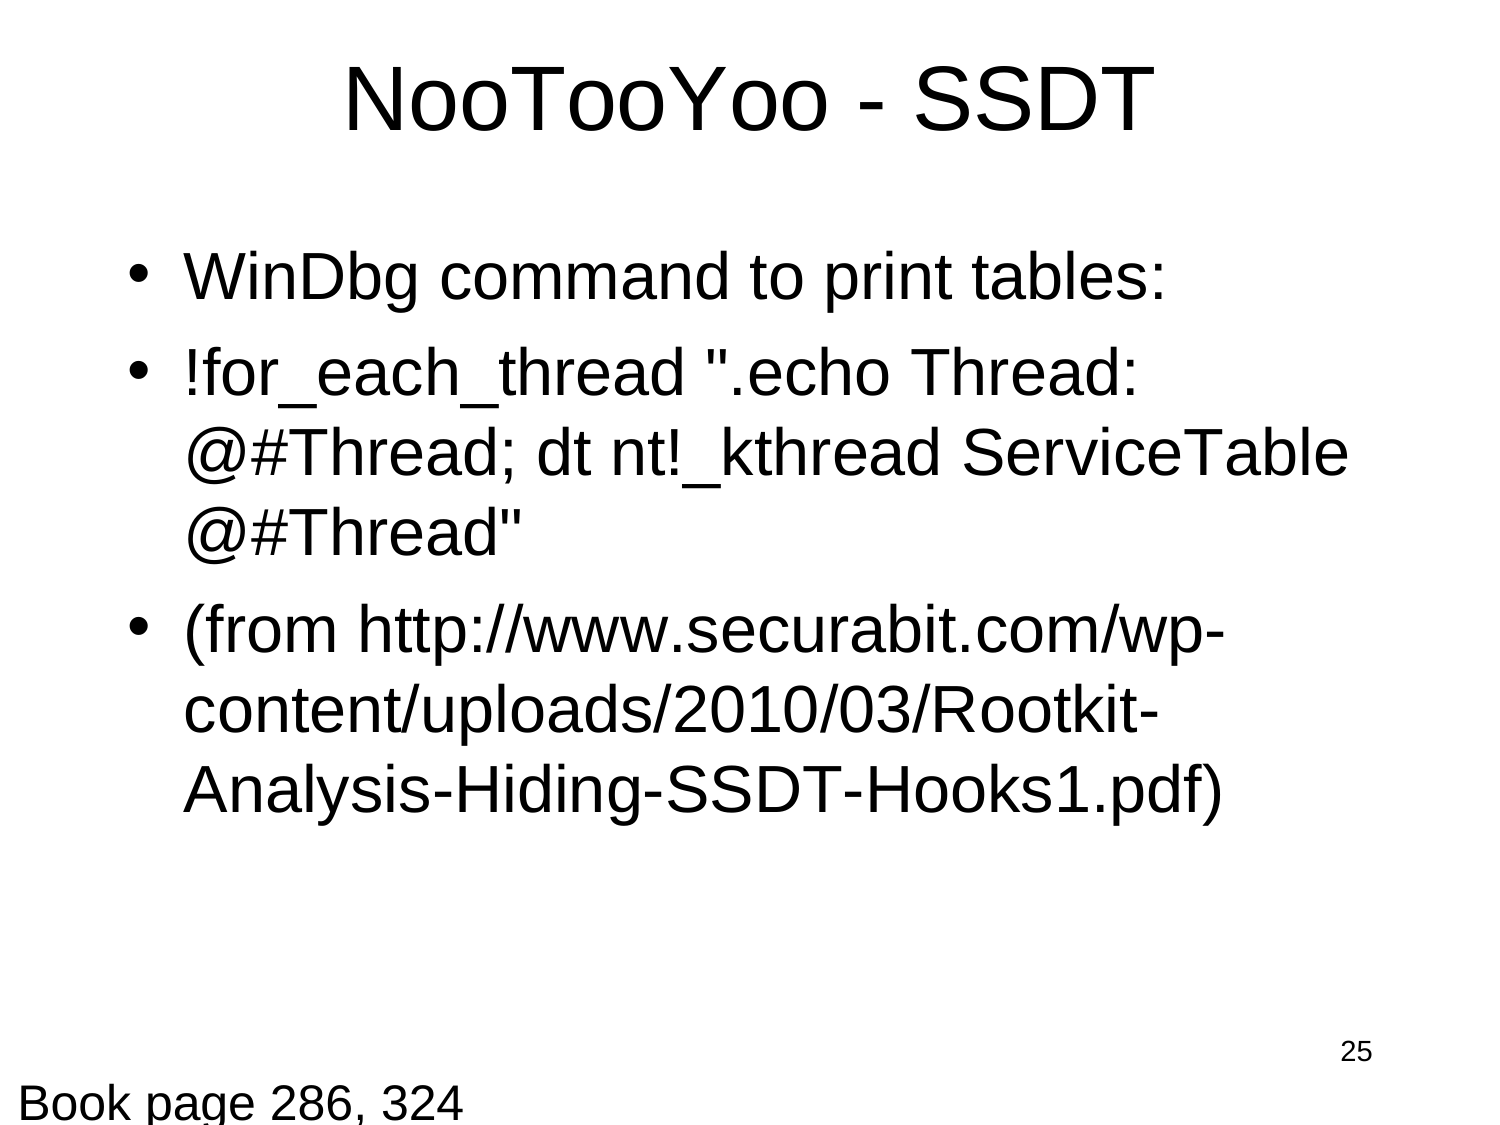

# NooTooYoo - SSDT
WinDbg command to print tables:
!for_each_thread ".echo Thread: @#Thread; dt nt!_kthread ServiceTable @#Thread"
(from http://www.securabit.com/wp-content/uploads/2010/03/Rootkit-Analysis-Hiding-SSDT-Hooks1.pdf)
Book page 286, 324